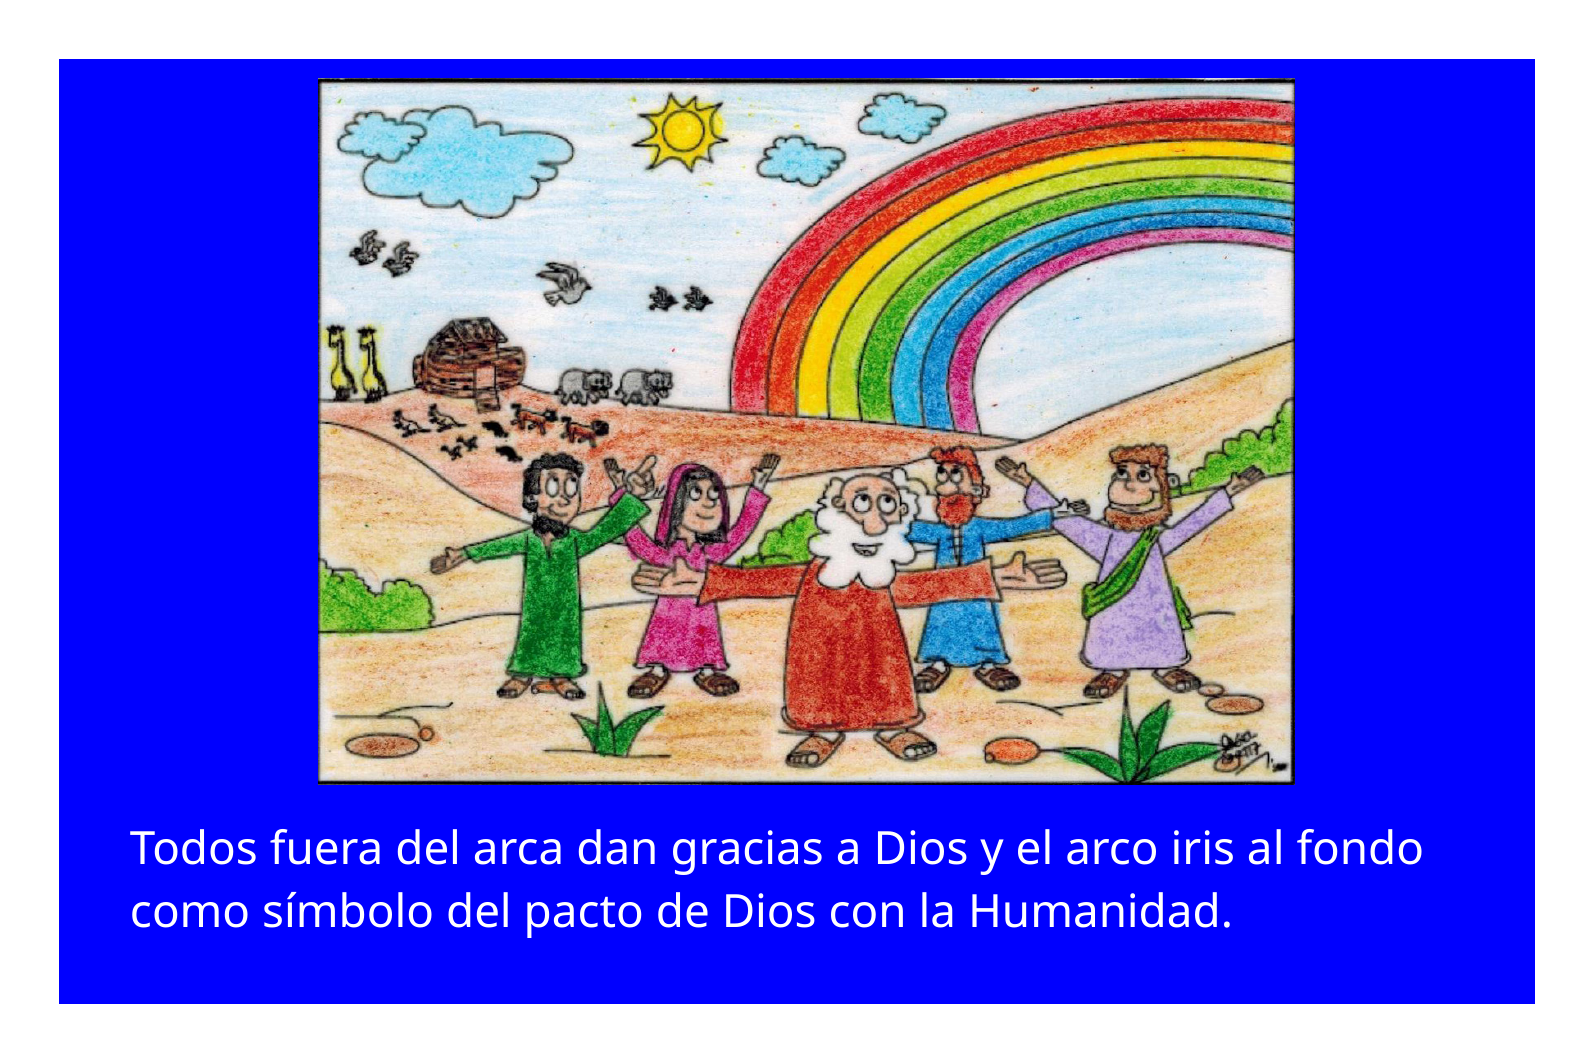

# Todos fuera del arca dan gracias a Dios y el arco iris al fondo como símbolo del pacto de Dios con la Humanidad.